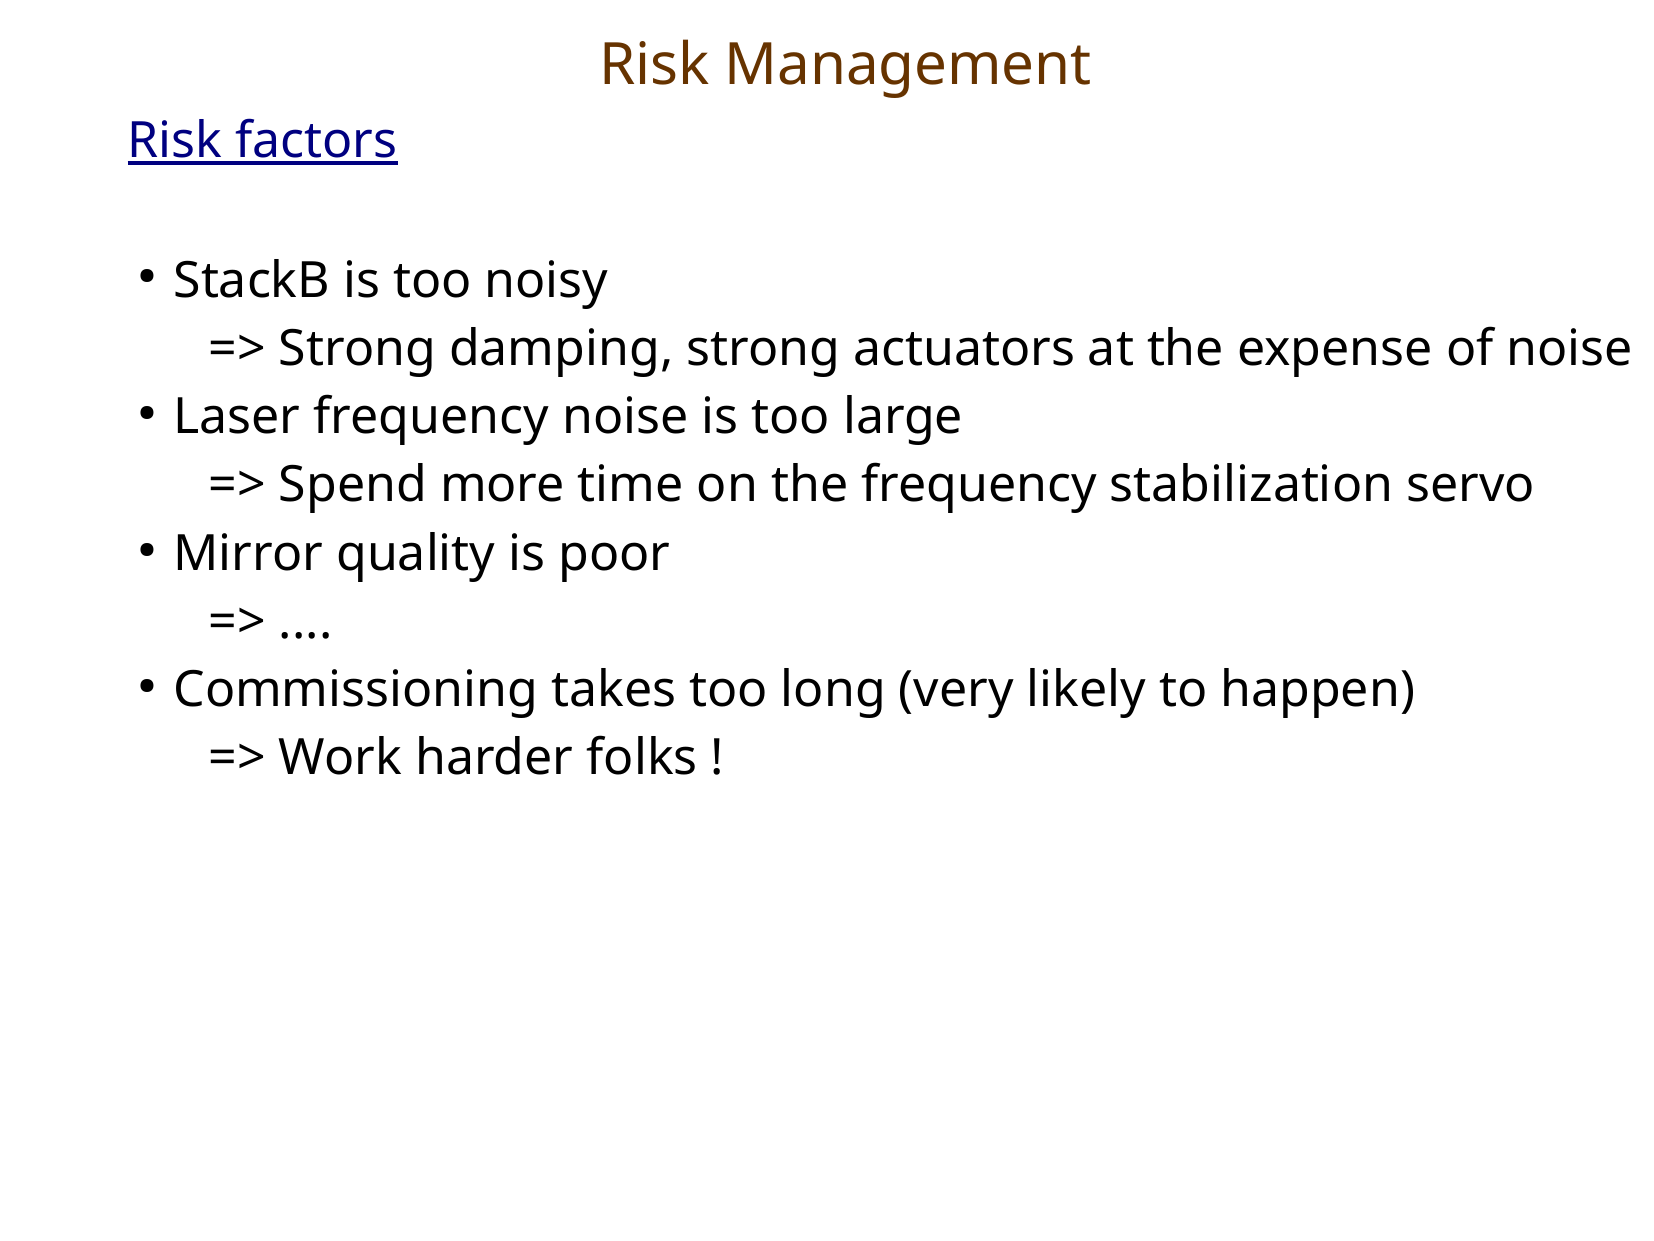

Risk Management
Risk factors
StackB is too noisy
=> Strong damping, strong actuators at the expense of noise
Laser frequency noise is too large
=> Spend more time on the frequency stabilization servo
Mirror quality is poor
=> ....
Commissioning takes too long (very likely to happen)
=> Work harder folks !